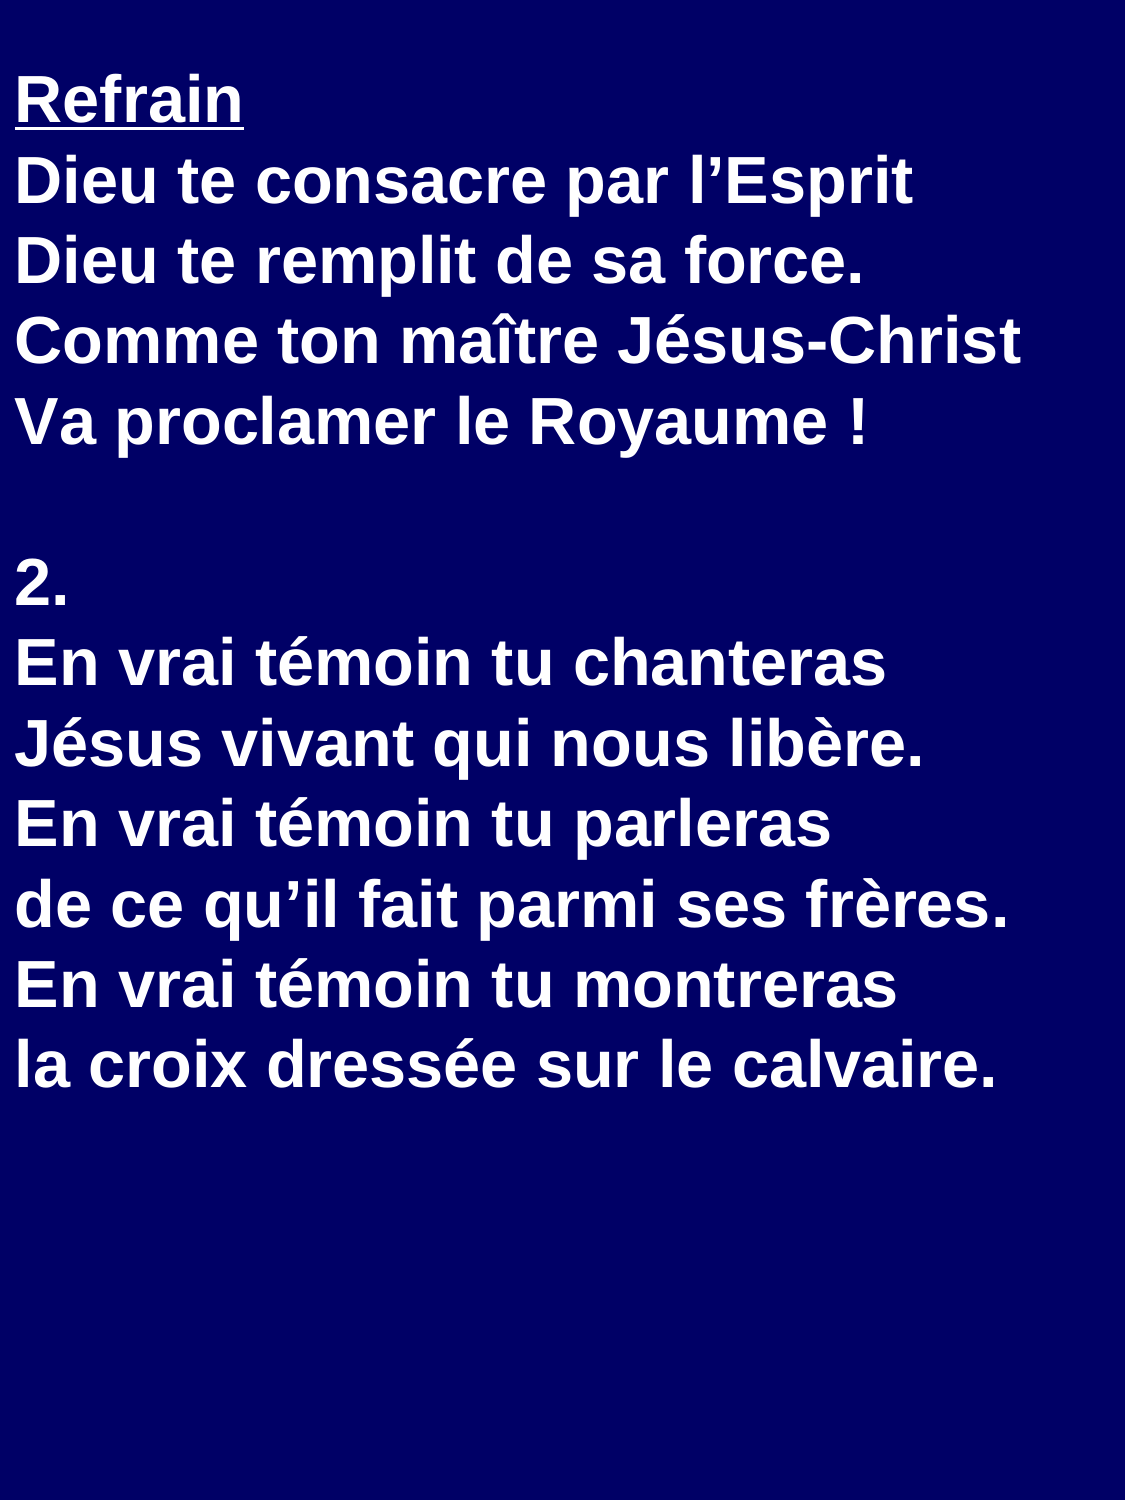

Refrain
Dieu te consacre par l’Esprit
Dieu te remplit de sa force.
Comme ton maître Jésus-Christ
Va proclamer le Royaume !
2.
En vrai témoin tu chanteras
Jésus vivant qui nous libère.
En vrai témoin tu parleras
de ce qu’il fait parmi ses frères.
En vrai témoin tu montreras
la croix dressée sur le calvaire.